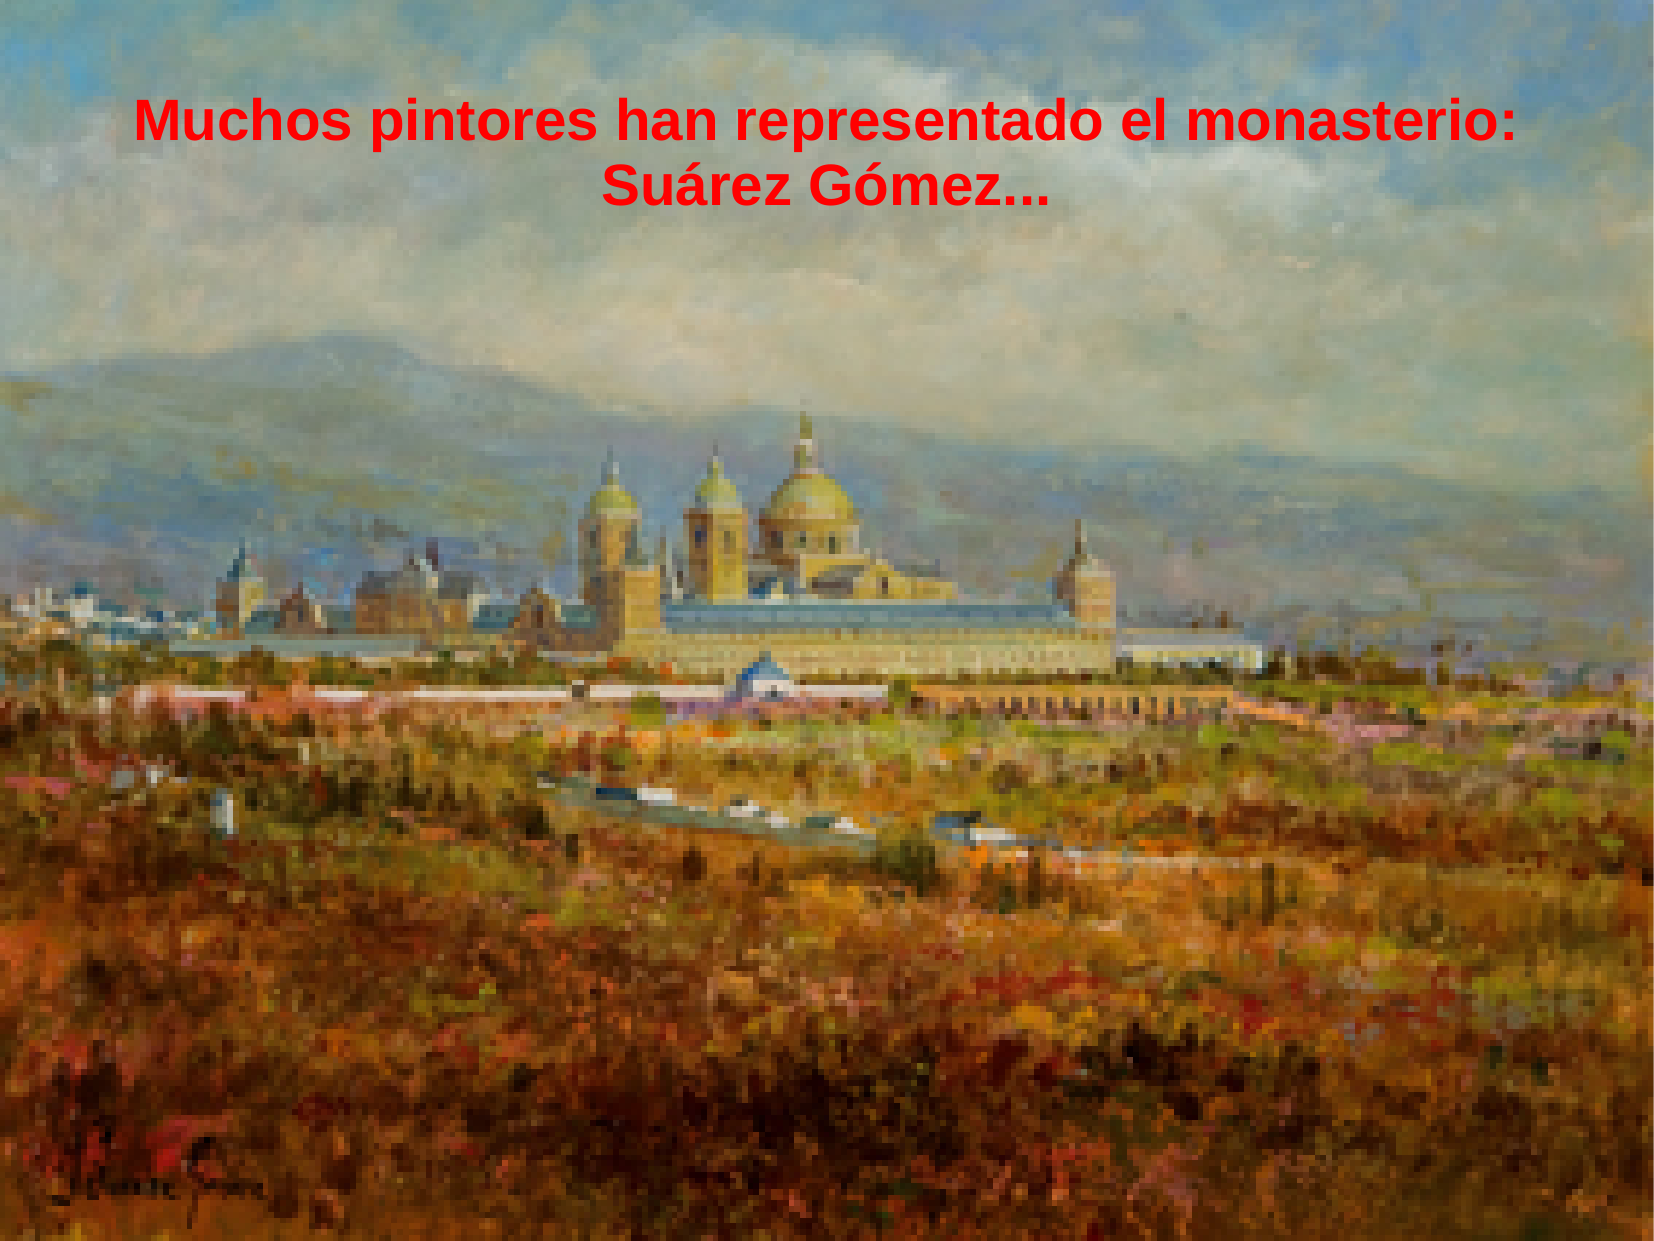

# Muchos pintores han representado el monasterio: Suárez Gómez...